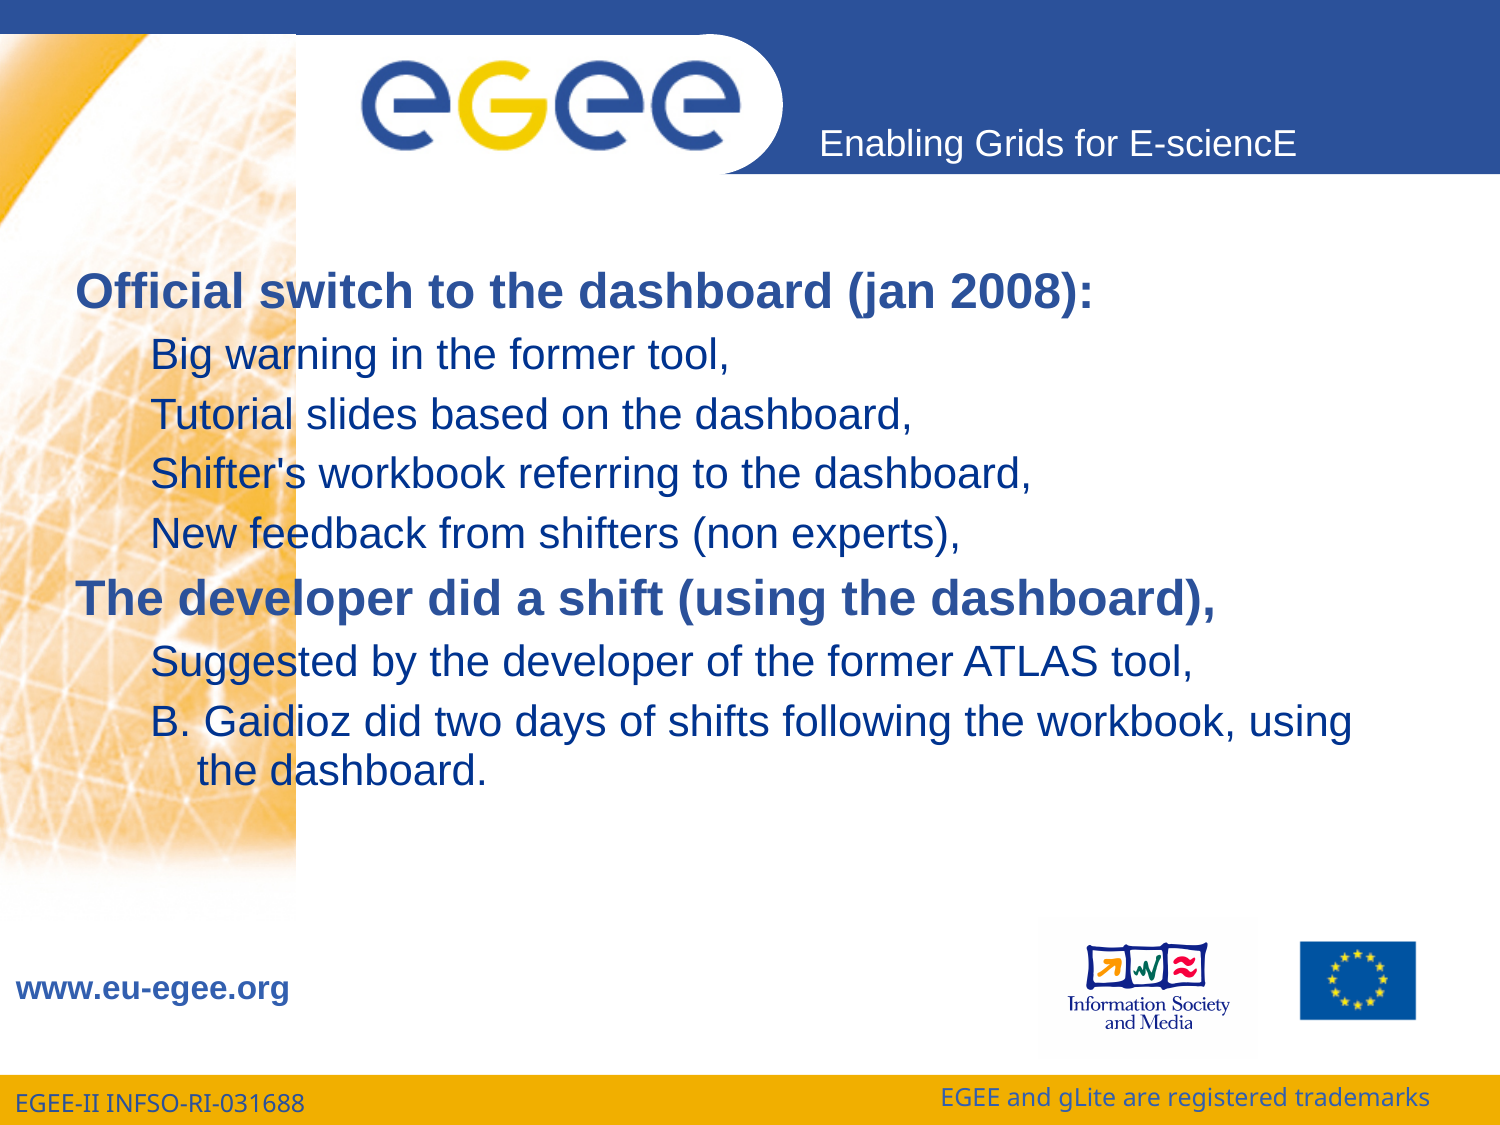

Official switch to the dashboard (jan 2008):
Big warning in the former tool,
Tutorial slides based on the dashboard,
Shifter's workbook referring to the dashboard,
New feedback from shifters (non experts),
The developer did a shift (using the dashboard),
Suggested by the developer of the former ATLAS tool,
B. Gaidioz did two days of shifts following the workbook, using the dashboard.
#